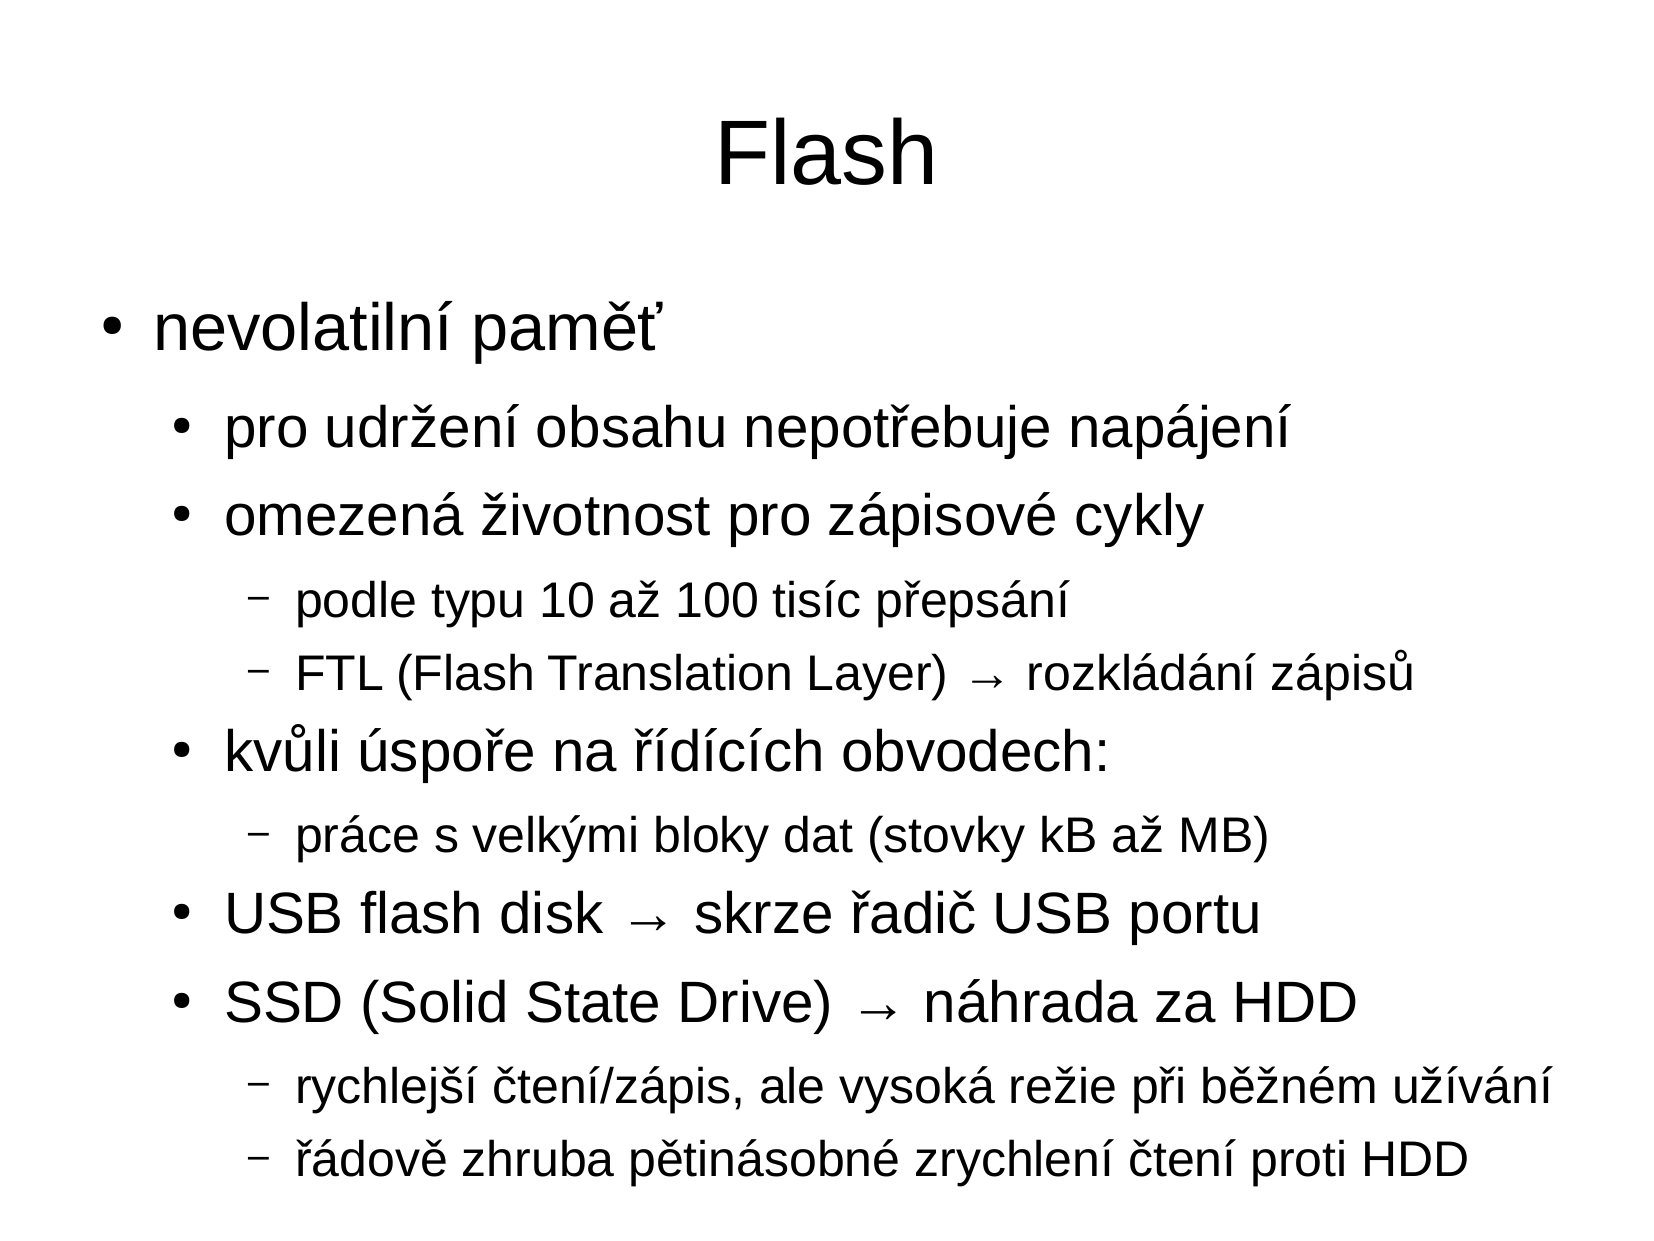

# Flash
nevolatilní paměť
pro udržení obsahu nepotřebuje napájení
omezená životnost pro zápisové cykly
podle typu 10 až 100 tisíc přepsání
FTL (Flash Translation Layer) → rozkládání zápisů
kvůli úspoře na řídících obvodech:
práce s velkými bloky dat (stovky kB až MB)
USB flash disk → skrze řadič USB portu
SSD (Solid State Drive) → náhrada za HDD
rychlejší čtení/zápis, ale vysoká režie při běžném užívání
řádově zhruba pětinásobné zrychlení čtení proti HDD